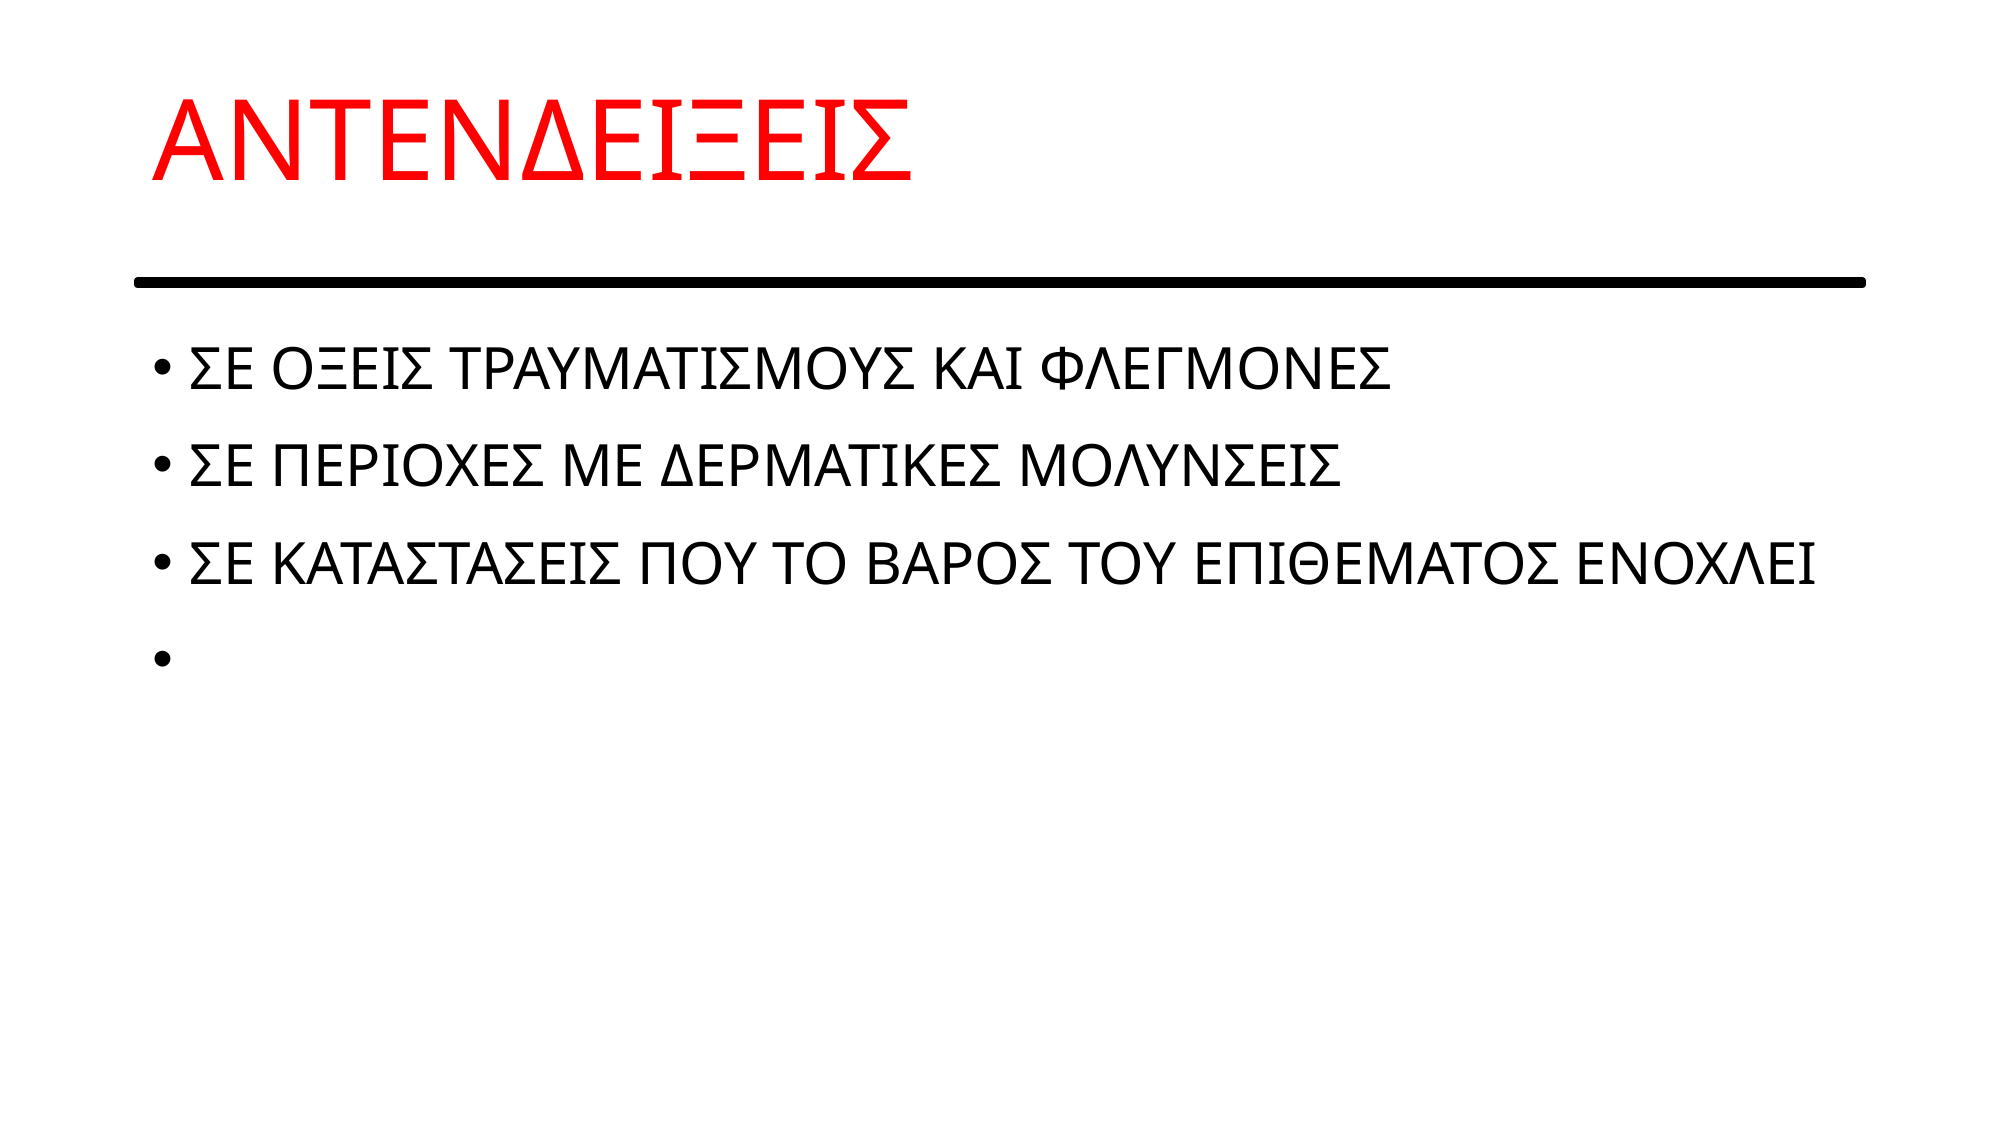

# ΑΝΤΕΝΔΕΙΞΕΙΣ
ΣΕ ΟΞΕΙΣ ΤΡΑΥΜΑΤΙΣΜΟΥΣ ΚΑΙ ΦΛΕΓΜΟΝΕΣ
ΣΕ ΠΕΡΙΟΧΕΣ ΜΕ ΔΕΡΜΑΤΙΚΕΣ ΜΟΛΥΝΣΕΙΣ
ΣΕ ΚΑΤΑΣΤΑΣΕΙΣ ΠΟΥ ΤΟ ΒΑΡΟΣ ΤΟΥ ΕΠΙΘΕΜΑΤΟΣ ΕΝΟΧΛΕΙ